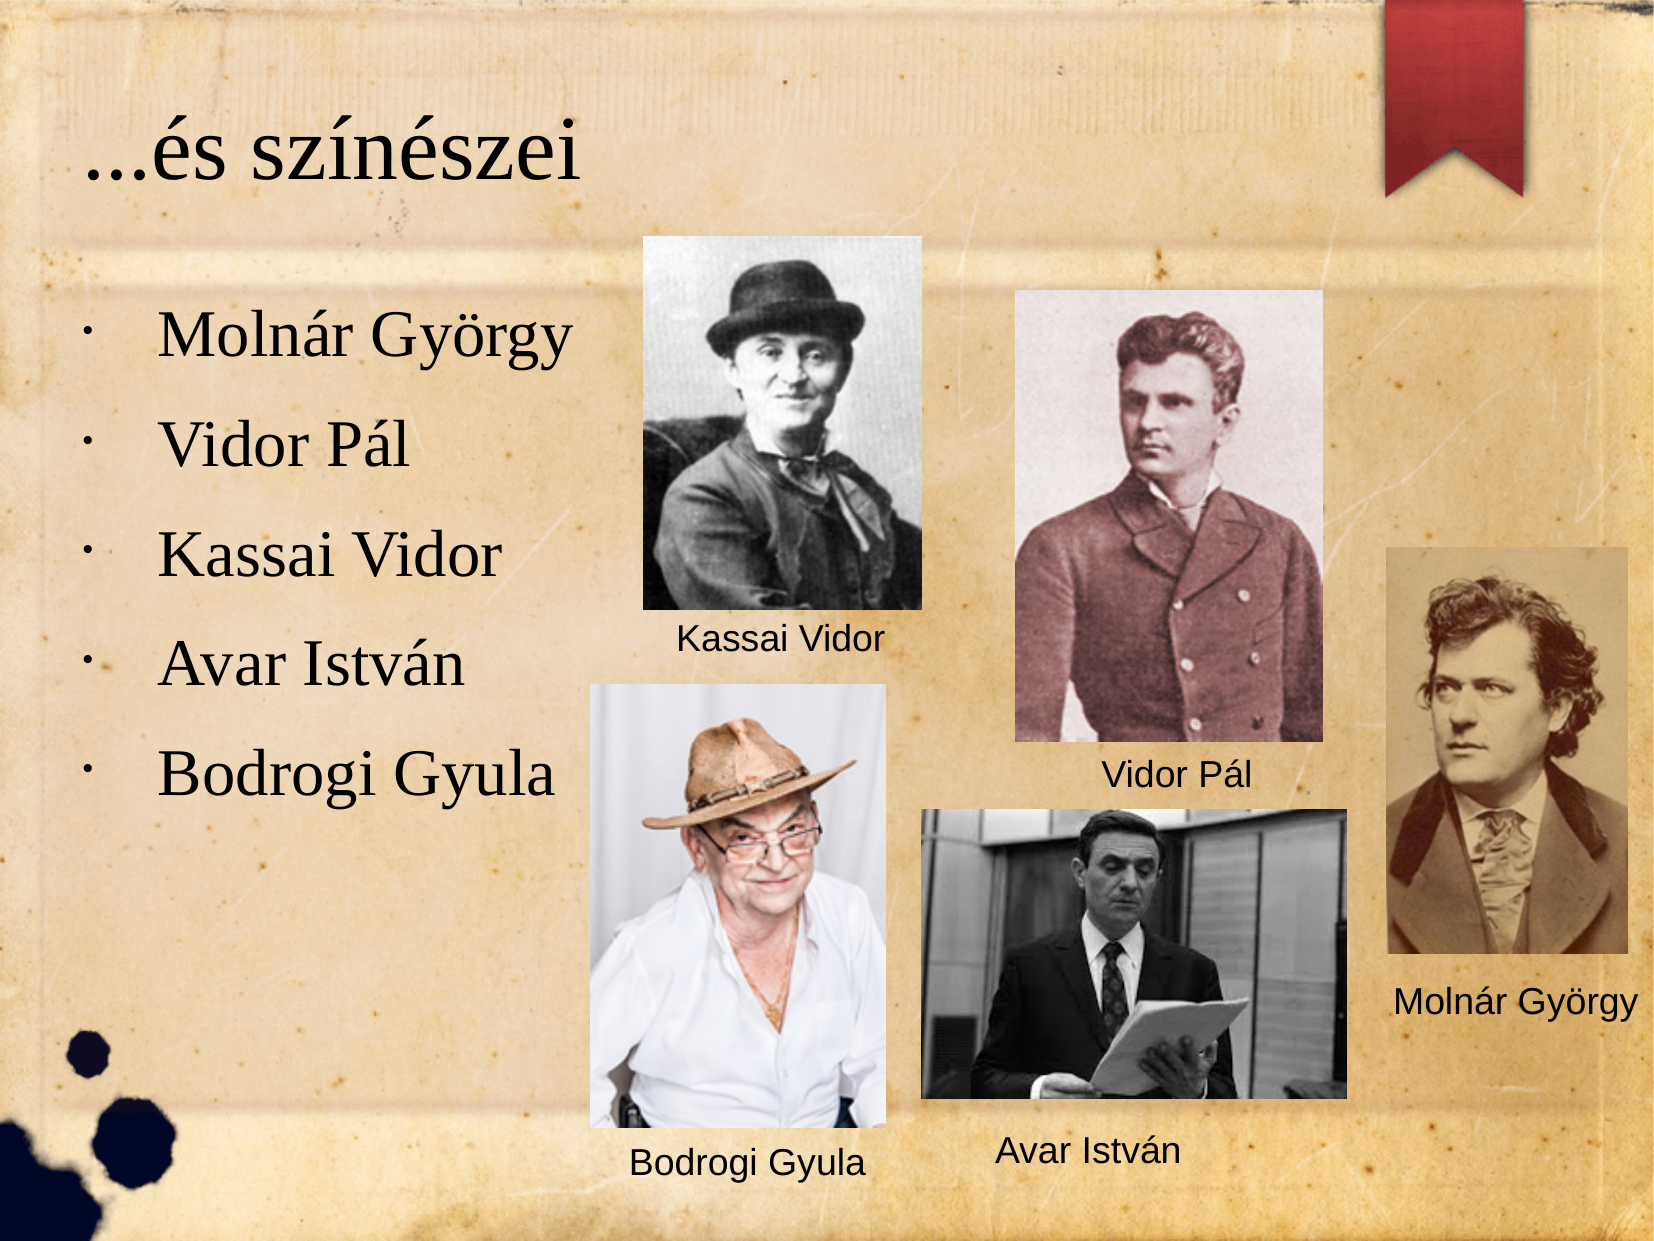

# ...és színészei
Molnár György
Vidor Pál
Kassai Vidor
Avar István
Bodrogi Gyula
Kassai Vidor
Vidor Pál
Molnár György
Avar István
Bodrogi Gyula